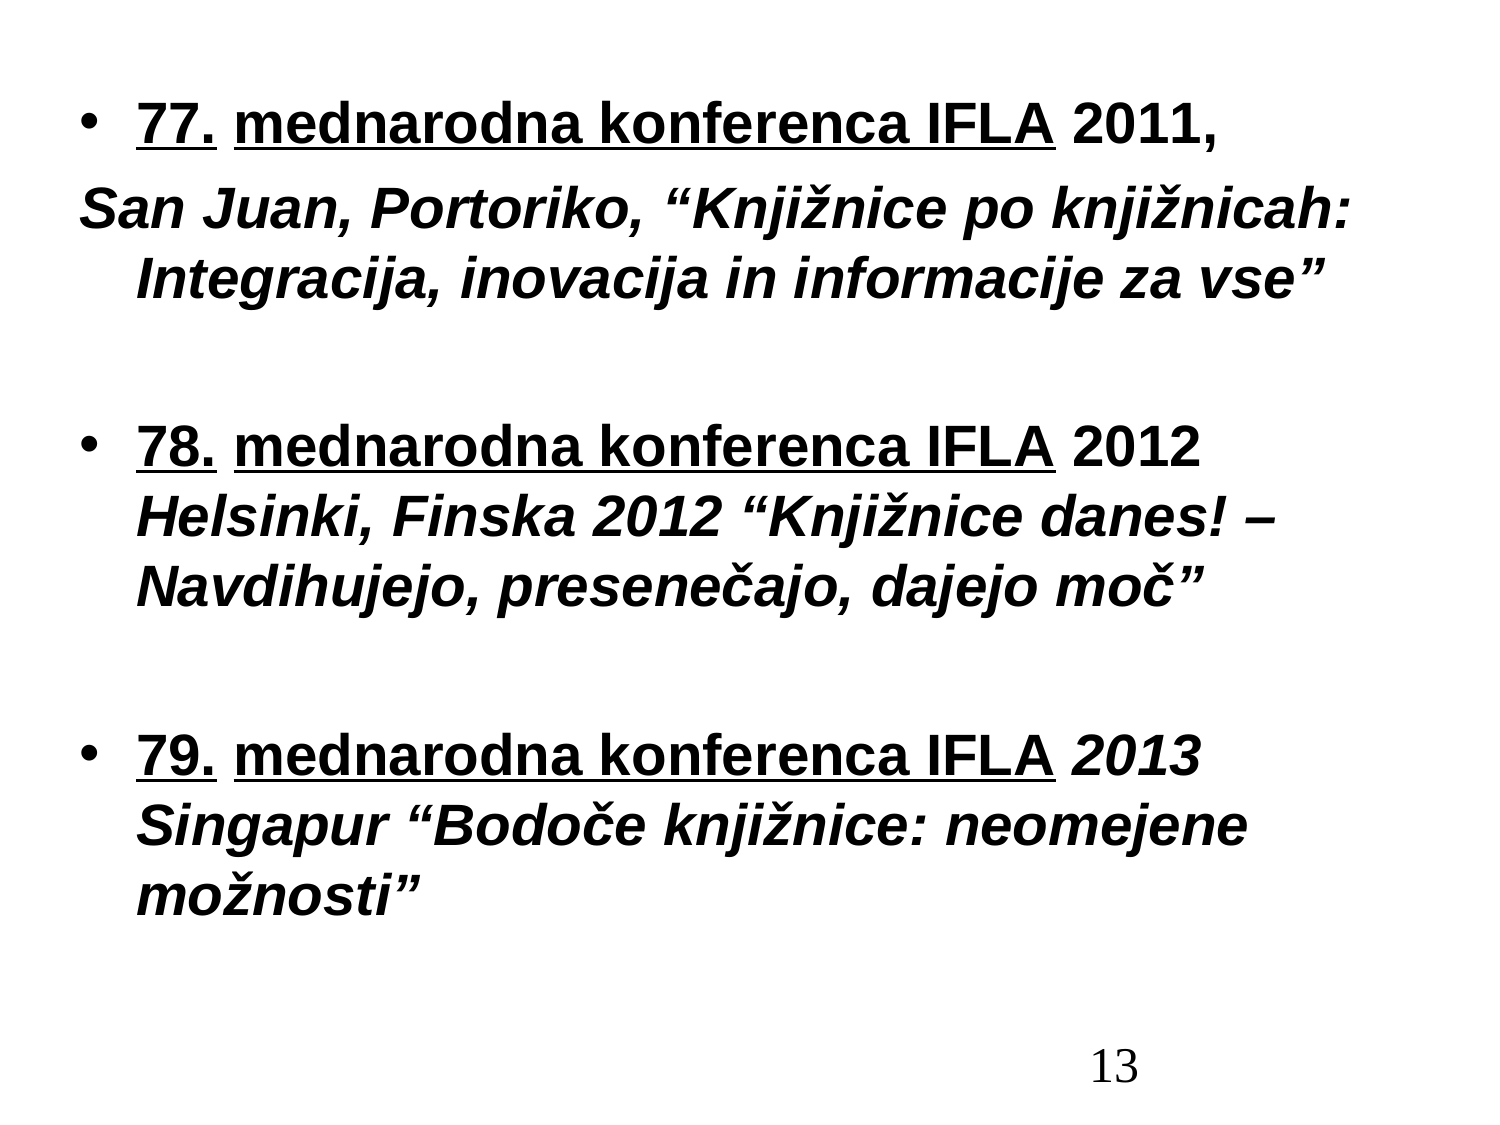

# 77. mednarodna konferenca IFLA 2011,
San Juan, Portoriko, “Knjižnice po knjižnicah: Integracija, inovacija in informacije za vse”
78. mednarodna konferenca IFLA 2012 Helsinki, Finska 2012 “Knjižnice danes! – Navdihujejo, presenečajo, dajejo moč”
79. mednarodna konferenca IFLA 2013 Singapur “Bodoče knjižnice: neomejene možnosti”
13